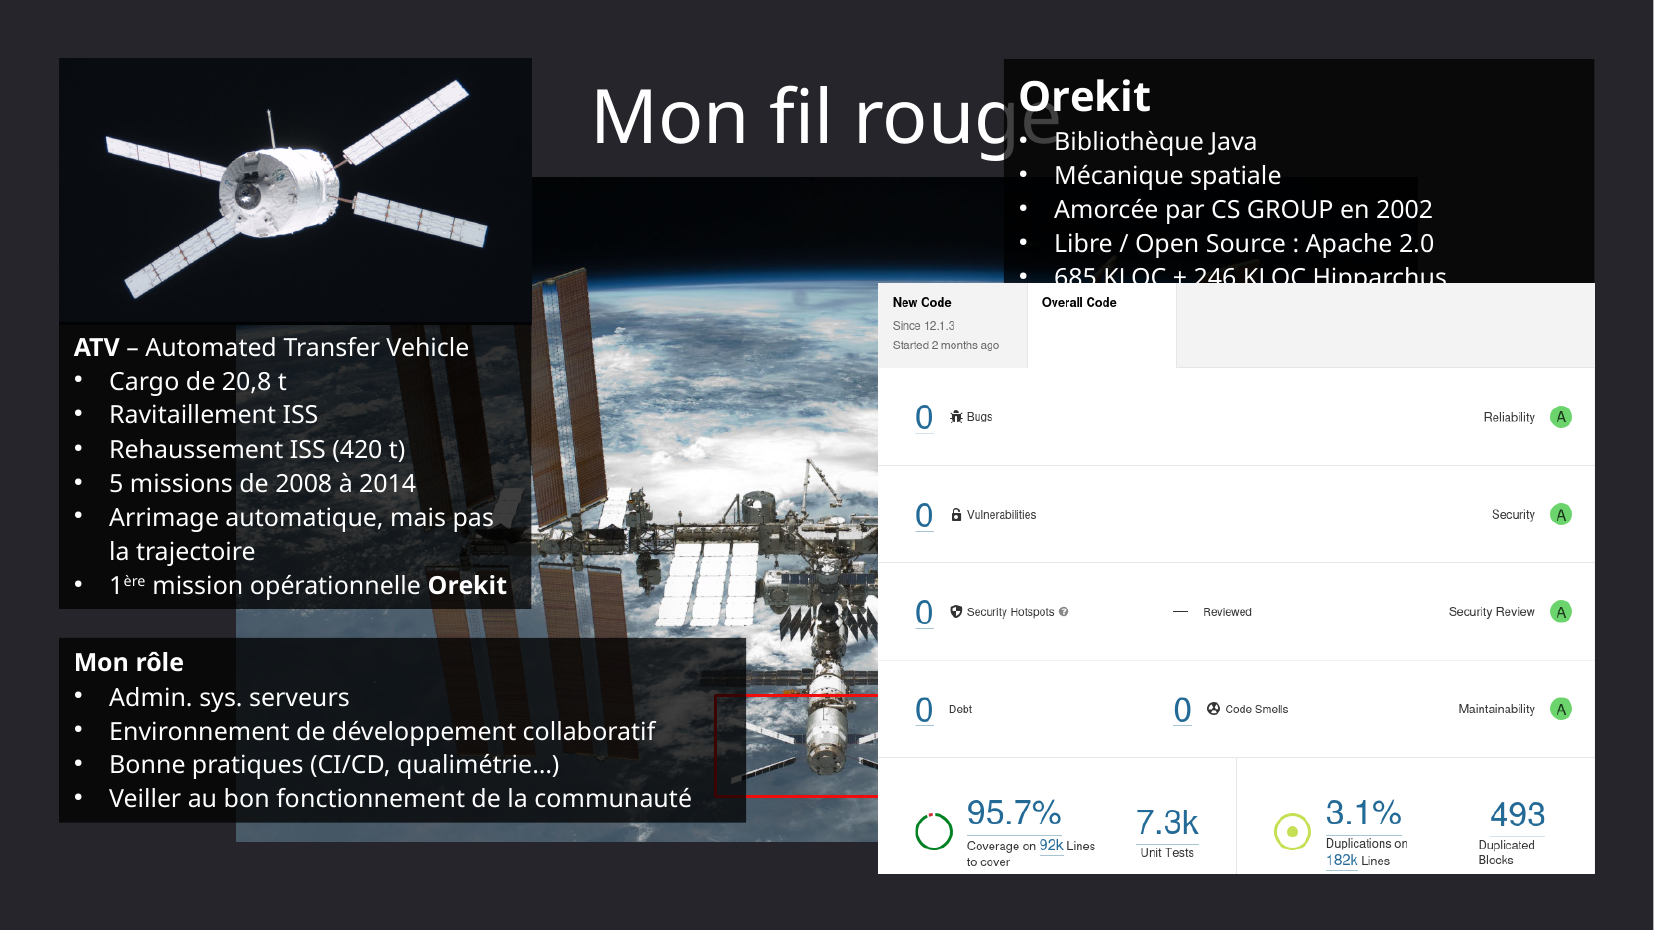

# Mon fil rouge
ATV – Automated Transfer Vehicle
Cargo de 20,8 t
Ravitaillement ISS
Rehaussement ISS (420 t)
5 missions de 2008 à 2014
Arrimage automatique, mais pas la trajectoire
1ère mission opérationnelle Orekit
Orekit
Bibliothèque Java
Mécanique spatiale
Amorcée par CS GROUP en 2002
Libre / Open Source : Apache 2.0
685 KLOC + 246 KLOC Hipparchus
Projet devenu communautaire
Gouvernance ouverte
11 entités au comité de pilotage
10 committers externes (i.e. hors CS)
3 release managers externes (sur 6)
Nombreux contributeurs ponctuels
(89 auteurs de commits)
Mon rôle
Admin. sys. serveurs
Environnement de développement collaboratif
Bonne pratiques (CI/CD, qualimétrie…)
Veiller au bon fonctionnement de la communauté